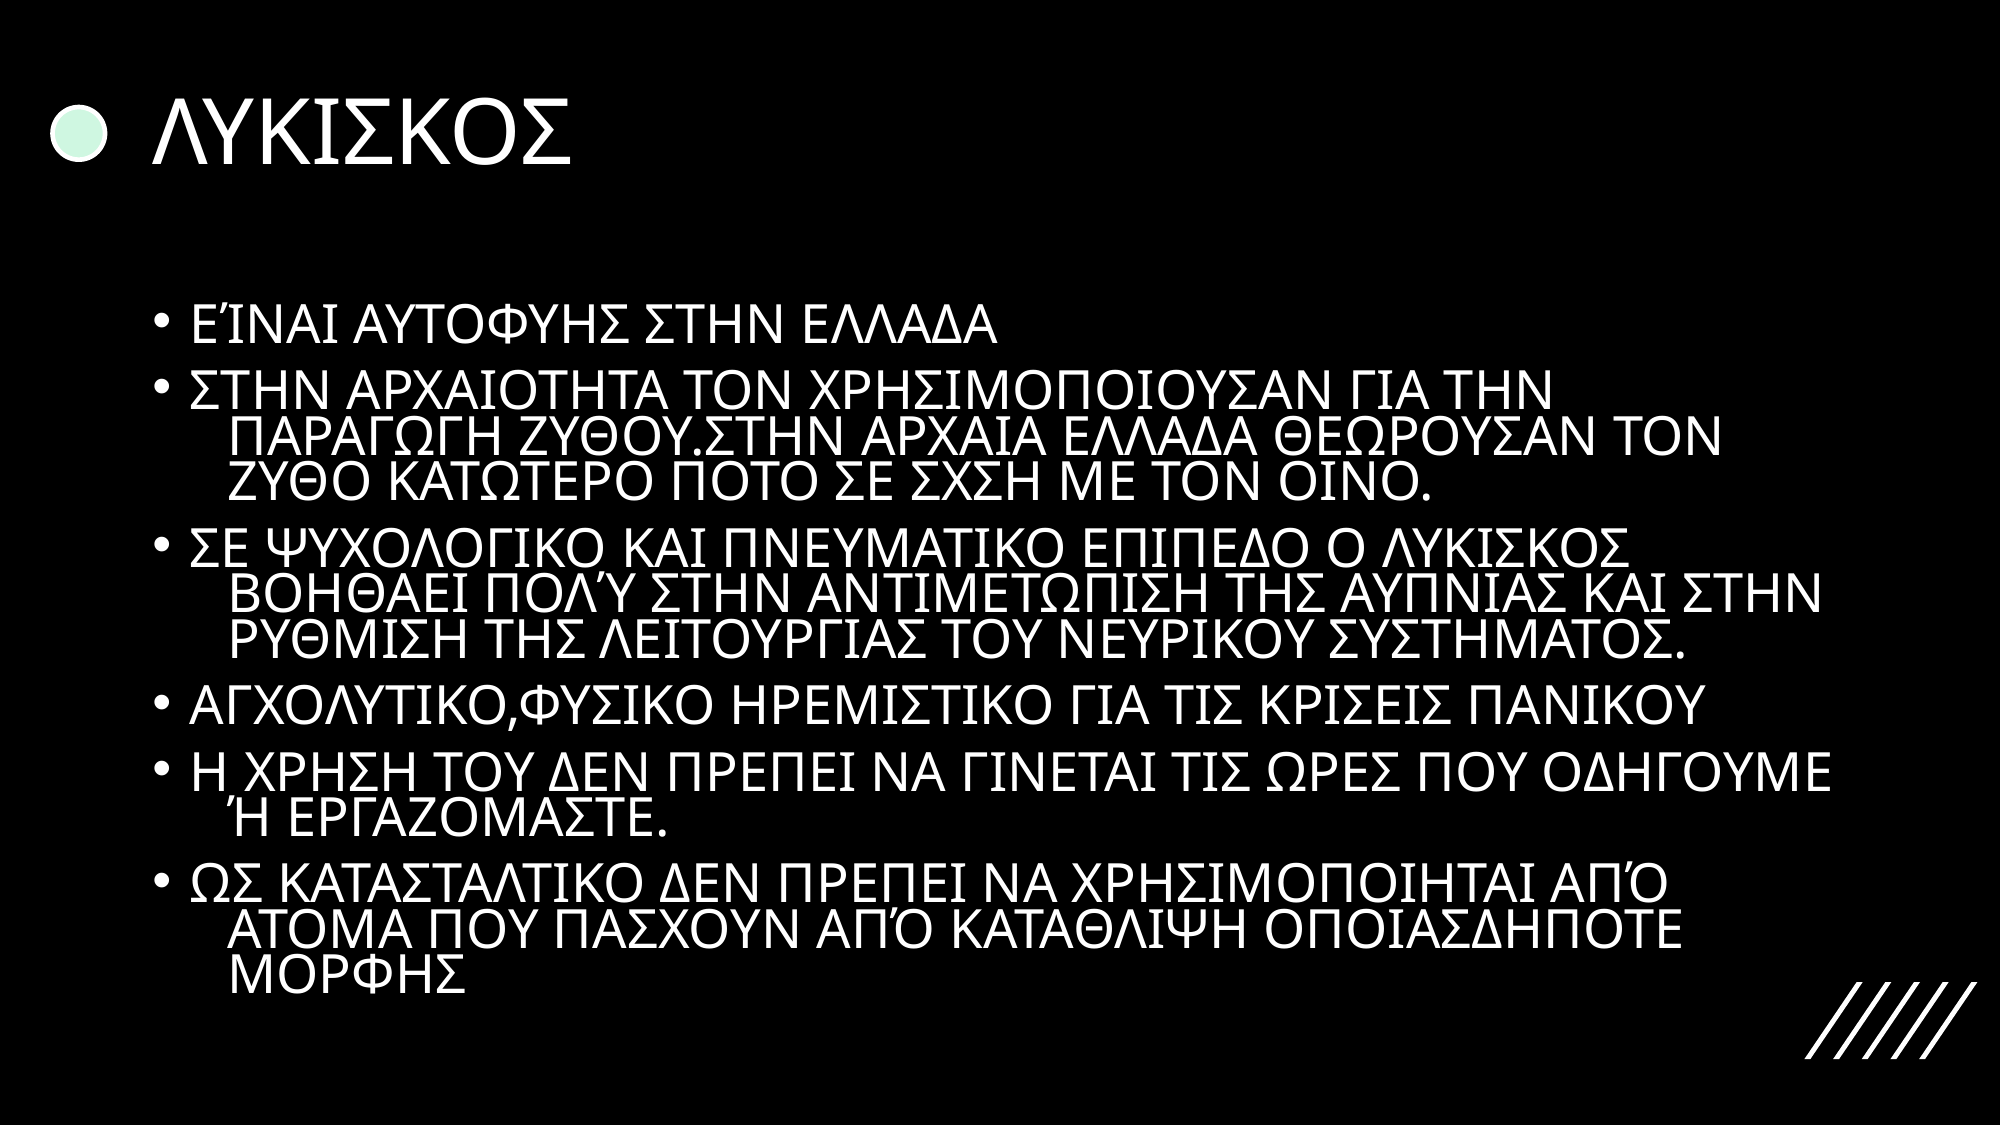

# ΛΥΚΙΣΚΟΣ
ΕΊΝΑΙ ΑΥΤΟΦΥΗΣ ΣΤΗΝ ΕΛΛΑΔΑ
ΣΤΗΝ ΑΡΧΑΙΟΤΗΤΑ ΤΟΝ ΧΡΗΣΙΜΟΠΟΙΟΥΣΑΝ ΓΙΑ ΤΗΝ ΠΑΡΑΓΩΓΗ ΖΥΘΟΥ.ΣΤΗΝ ΑΡΧΑΙΑ ΕΛΛΑΔΑ ΘΕΩΡΟΥΣΑΝ ΤΟΝ ΖΥΘΟ ΚΑΤΩΤΕΡΟ ΠΟΤΟ ΣΕ ΣΧΣΗ ΜΕ ΤΟΝ ΟΙΝΟ.
ΣΕ ΨΥΧΟΛΟΓΙΚΟ ΚΑΙ ΠΝΕΥΜΑΤΙΚΟ ΕΠΙΠΕΔΟ Ο ΛΥΚΙΣΚΟΣ ΒΟΗΘΑΕΙ ΠΟΛΎ ΣΤΗΝ ΑΝΤΙΜΕΤΩΠΙΣΗ ΤΗΣ ΑΥΠΝΙΑΣ ΚΑΙ ΣΤΗΝ ΡΥΘΜΙΣΗ ΤΗΣ ΛΕΙΤΟΥΡΓΙΑΣ ΤΟΥ ΝΕΥΡΙΚΟΥ ΣΥΣΤΗΜΑΤΟΣ.
ΑΓΧΟΛΥΤΙΚΟ,ΦΥΣΙΚΟ ΗΡΕΜΙΣΤΙΚΟ ΓΙΑ ΤΙΣ ΚΡΙΣΕΙΣ ΠΑΝΙΚΟΥ
Η ΧΡΗΣΗ ΤΟΥ ΔΕΝ ΠΡΕΠΕΙ ΝΑ ΓΙΝΕΤΑΙ ΤΙΣ ΩΡΕΣ ΠΟΥ ΟΔΗΓΟΥΜΕ Ή ΕΡΓΑΖΟΜΑΣΤΕ.
ΩΣ ΚΑΤΑΣΤΑΛΤΙΚΟ ΔΕΝ ΠΡΕΠΕΙ ΝΑ ΧΡΗΣΙΜΟΠΟΙΗΤΑΙ ΑΠΌ ΑΤΟΜΑ ΠΟΥ ΠΑΣΧΟΥΝ ΑΠΌ ΚΑΤΑΘΛΙΨΗ ΟΠΟΙΑΣΔΗΠΟΤΕ ΜΟΡΦΗΣ